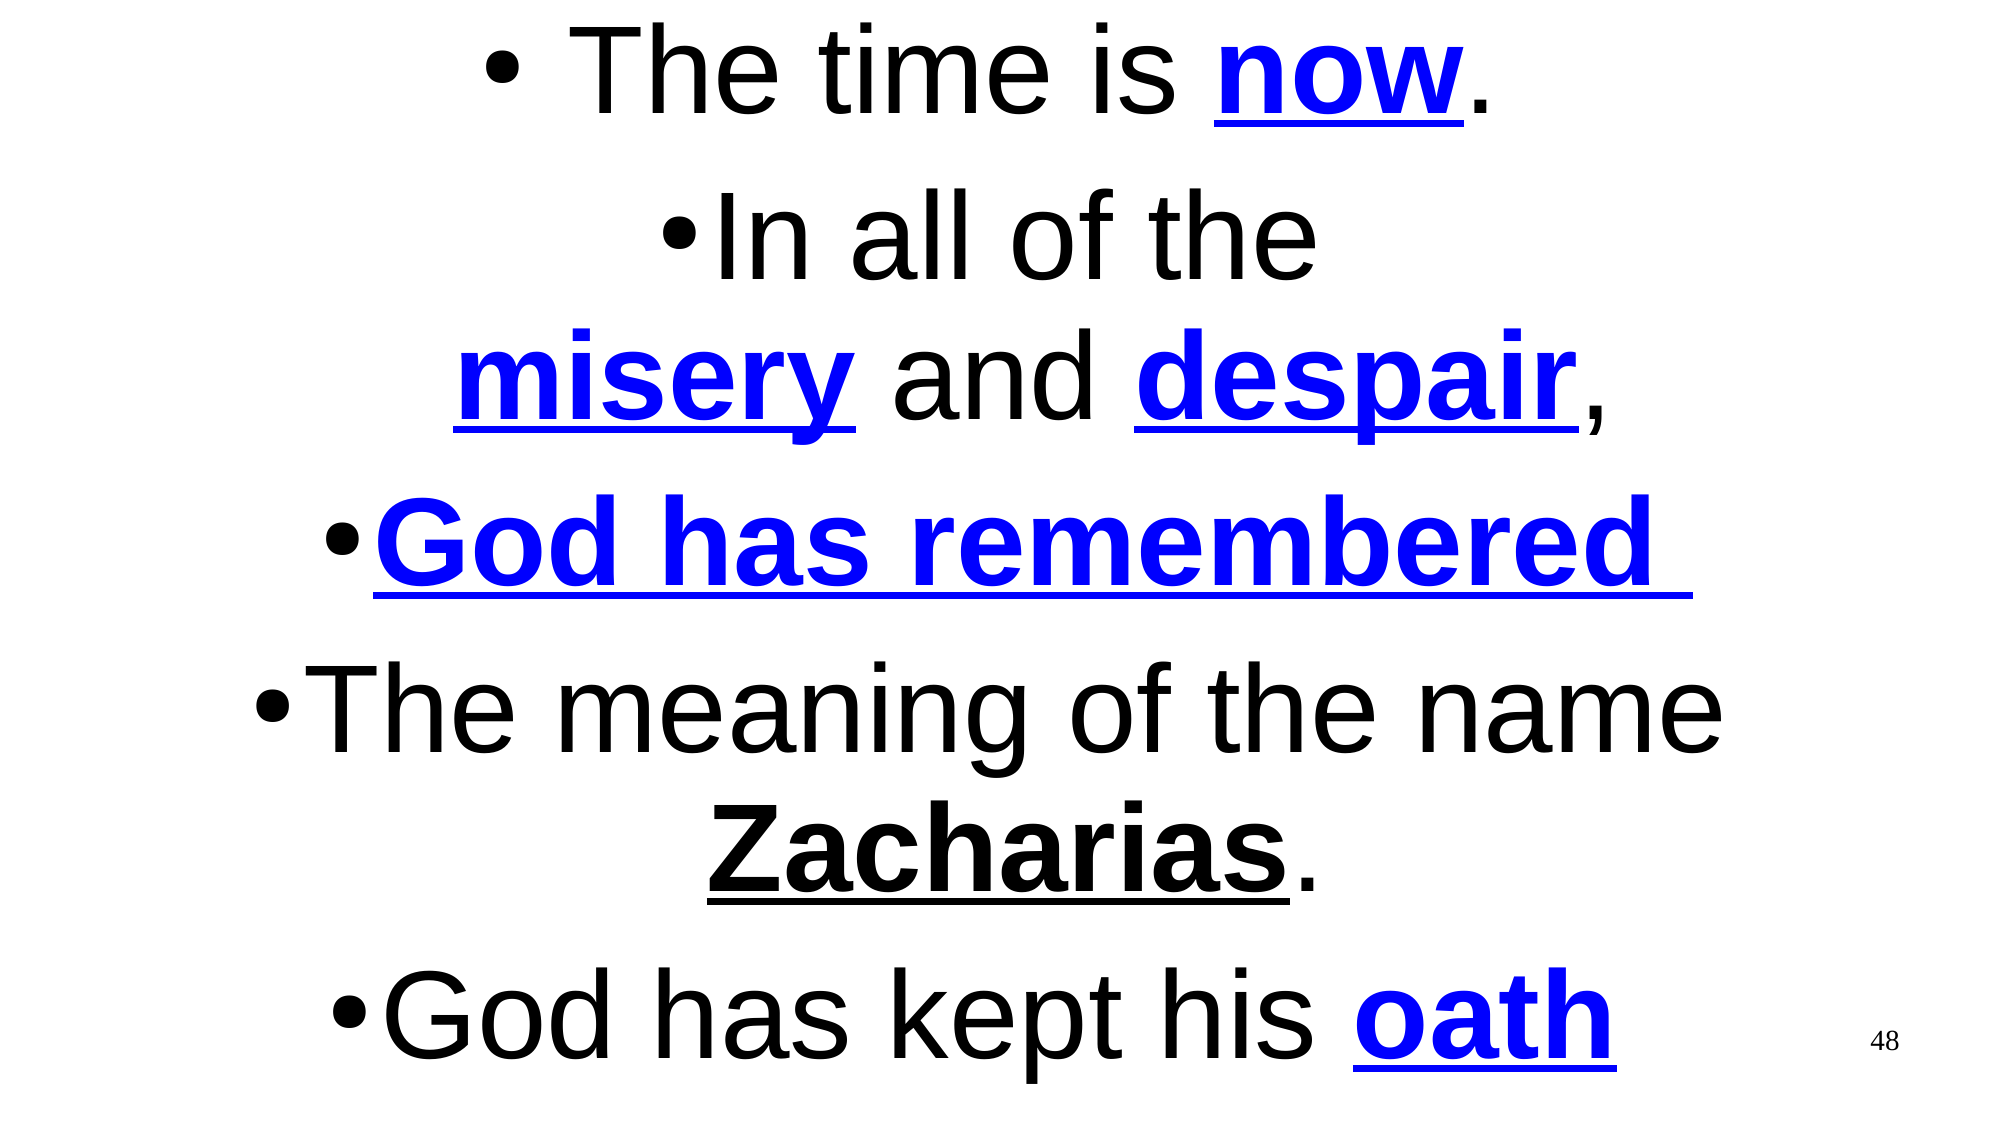

# The time is now.
In all of the
misery and despair,
God has remembered
The meaning of the name
Zacharias.
God has kept his oath
48